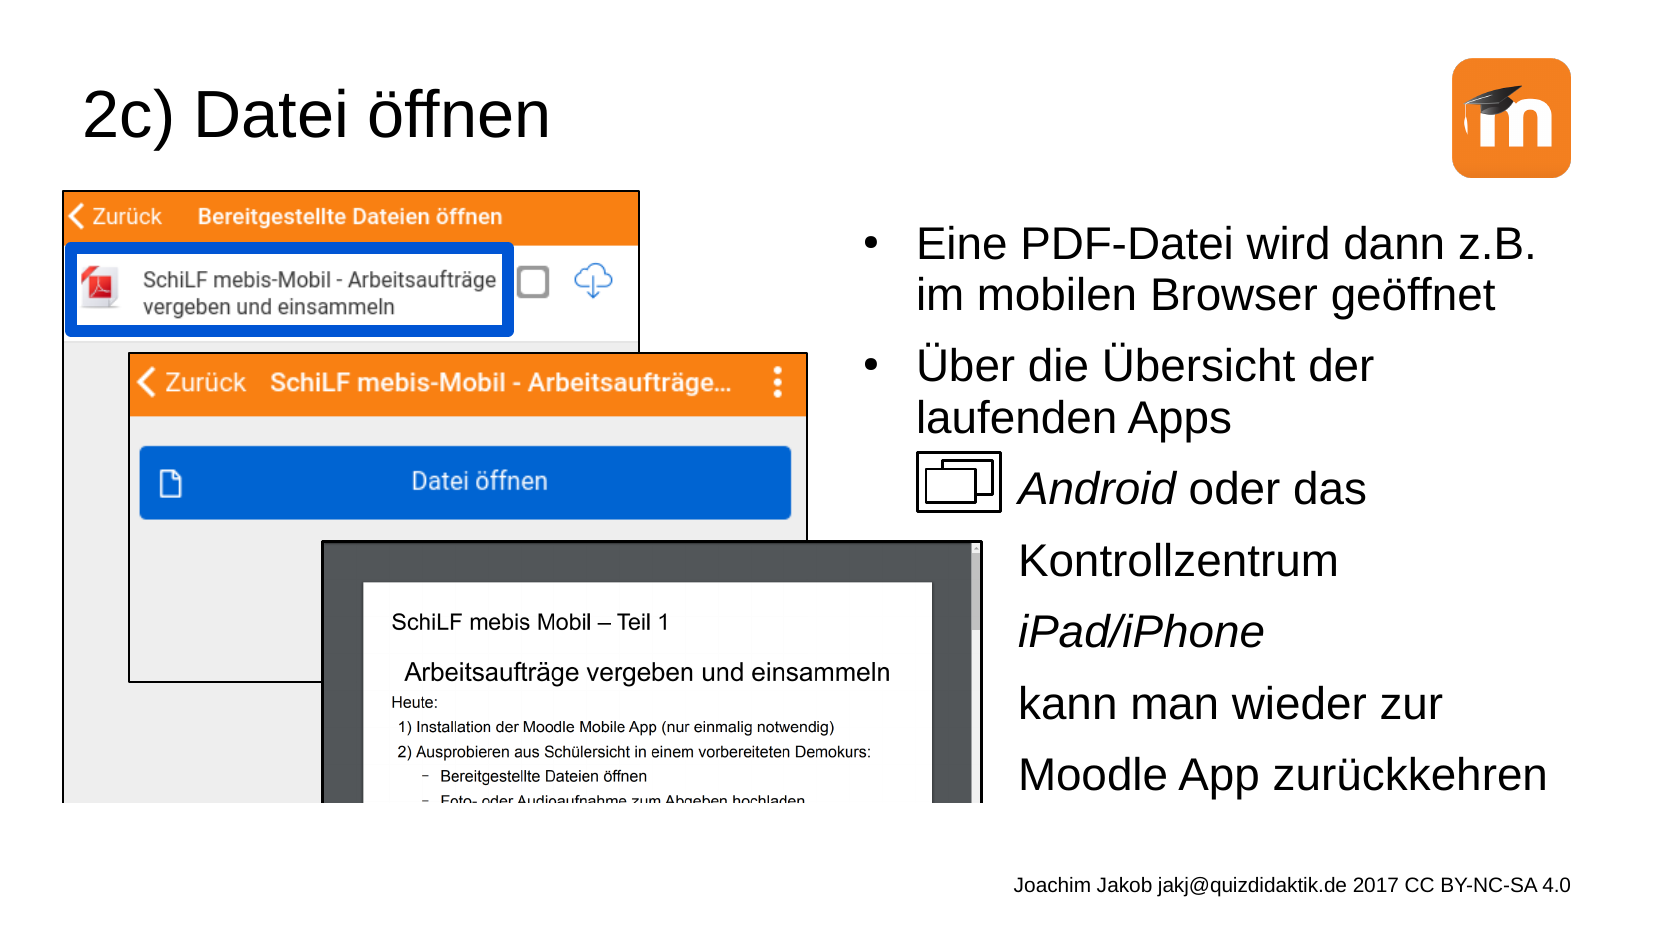

# 2c) Datei öffnen
Eine PDF-Datei wird dann z.B. im mobilen Browser geöffnet
Über die Übersicht der laufenden Apps
 Android oder das
 Kontrollzentrum
 iPad/iPhone
 kann man wieder zur
 Moodle App zurückkehren